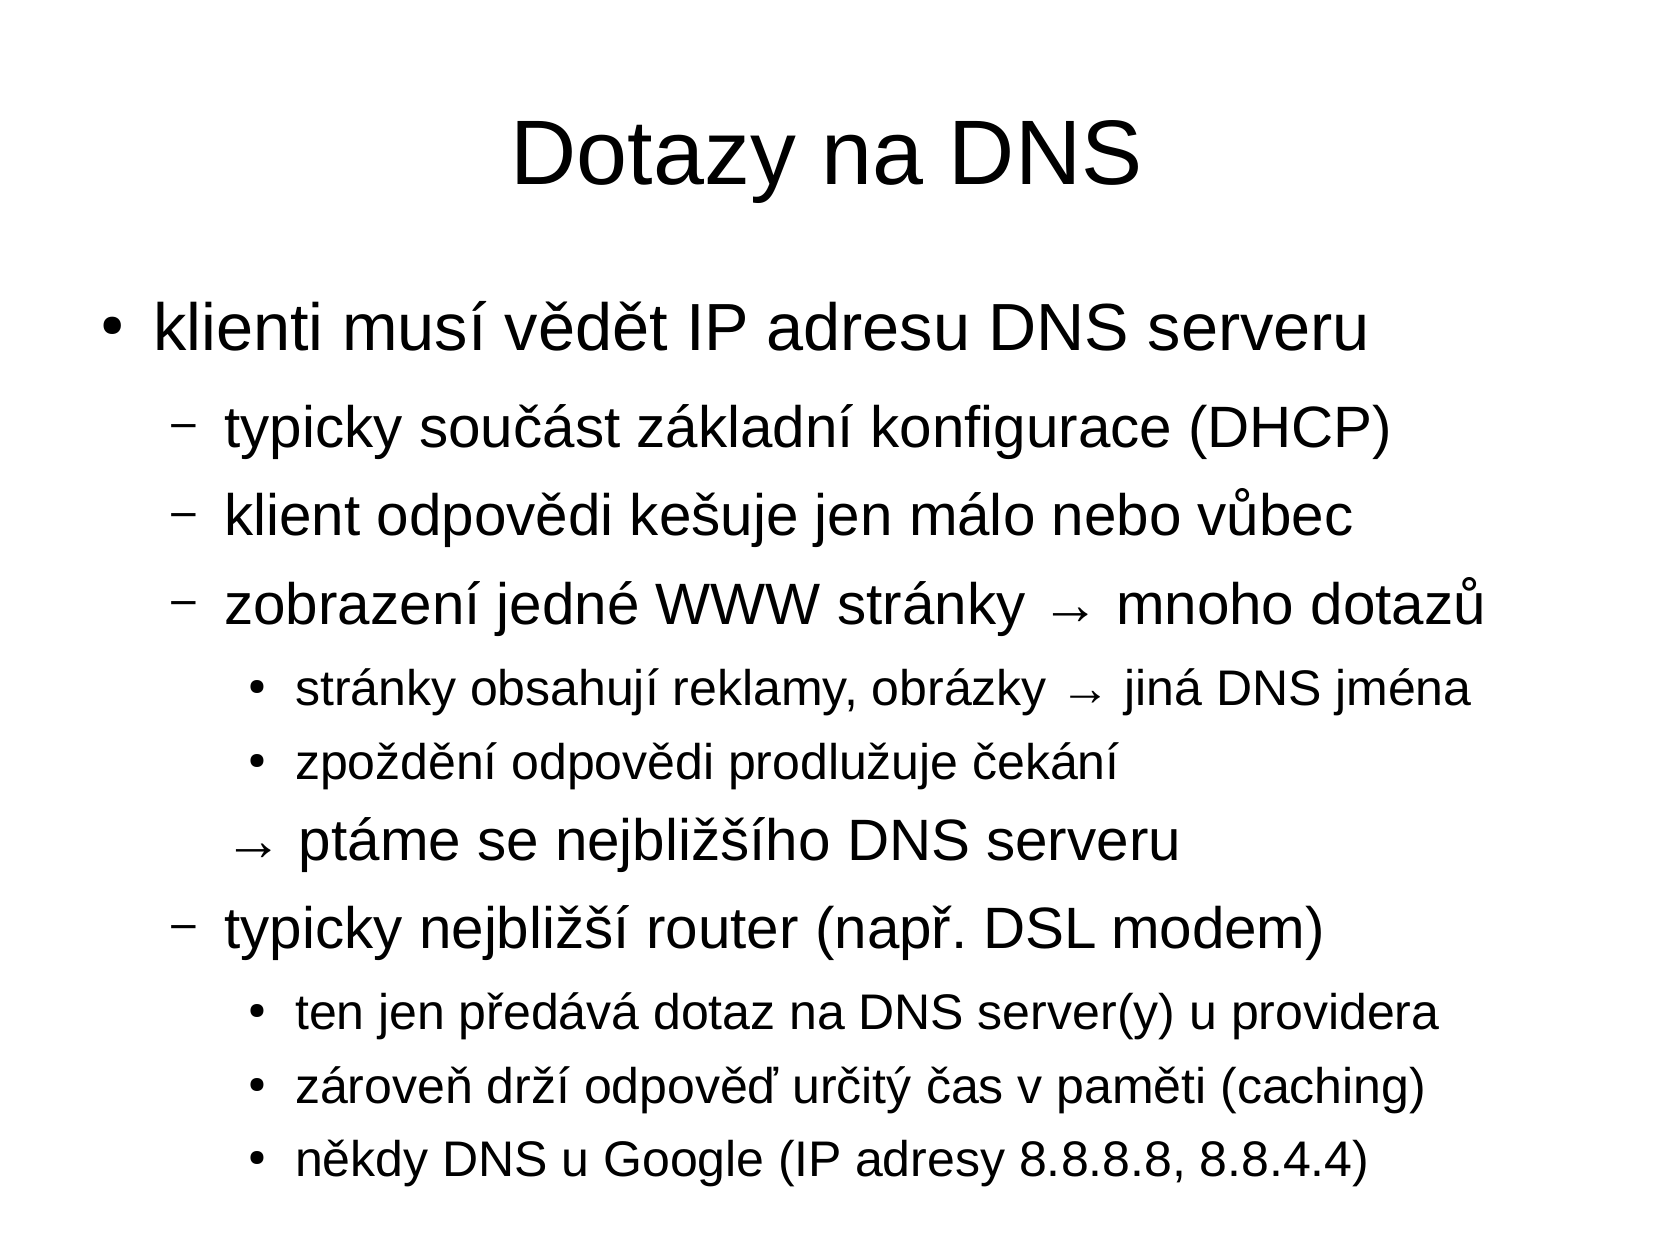

# Dotazy na DNS
klienti musí vědět IP adresu DNS serveru
typicky součást základní konfigurace (DHCP)
klient odpovědi kešuje jen málo nebo vůbec
zobrazení jedné WWW stránky → mnoho dotazů
stránky obsahují reklamy, obrázky → jiná DNS jména
zpoždění odpovědi prodlužuje čekání
→ ptáme se nejbližšího DNS serveru
typicky nejbližší router (např. DSL modem)
ten jen předává dotaz na DNS server(y) u providera
zároveň drží odpověď určitý čas v paměti (caching)
někdy DNS u Google (IP adresy 8.8.8.8, 8.8.4.4)